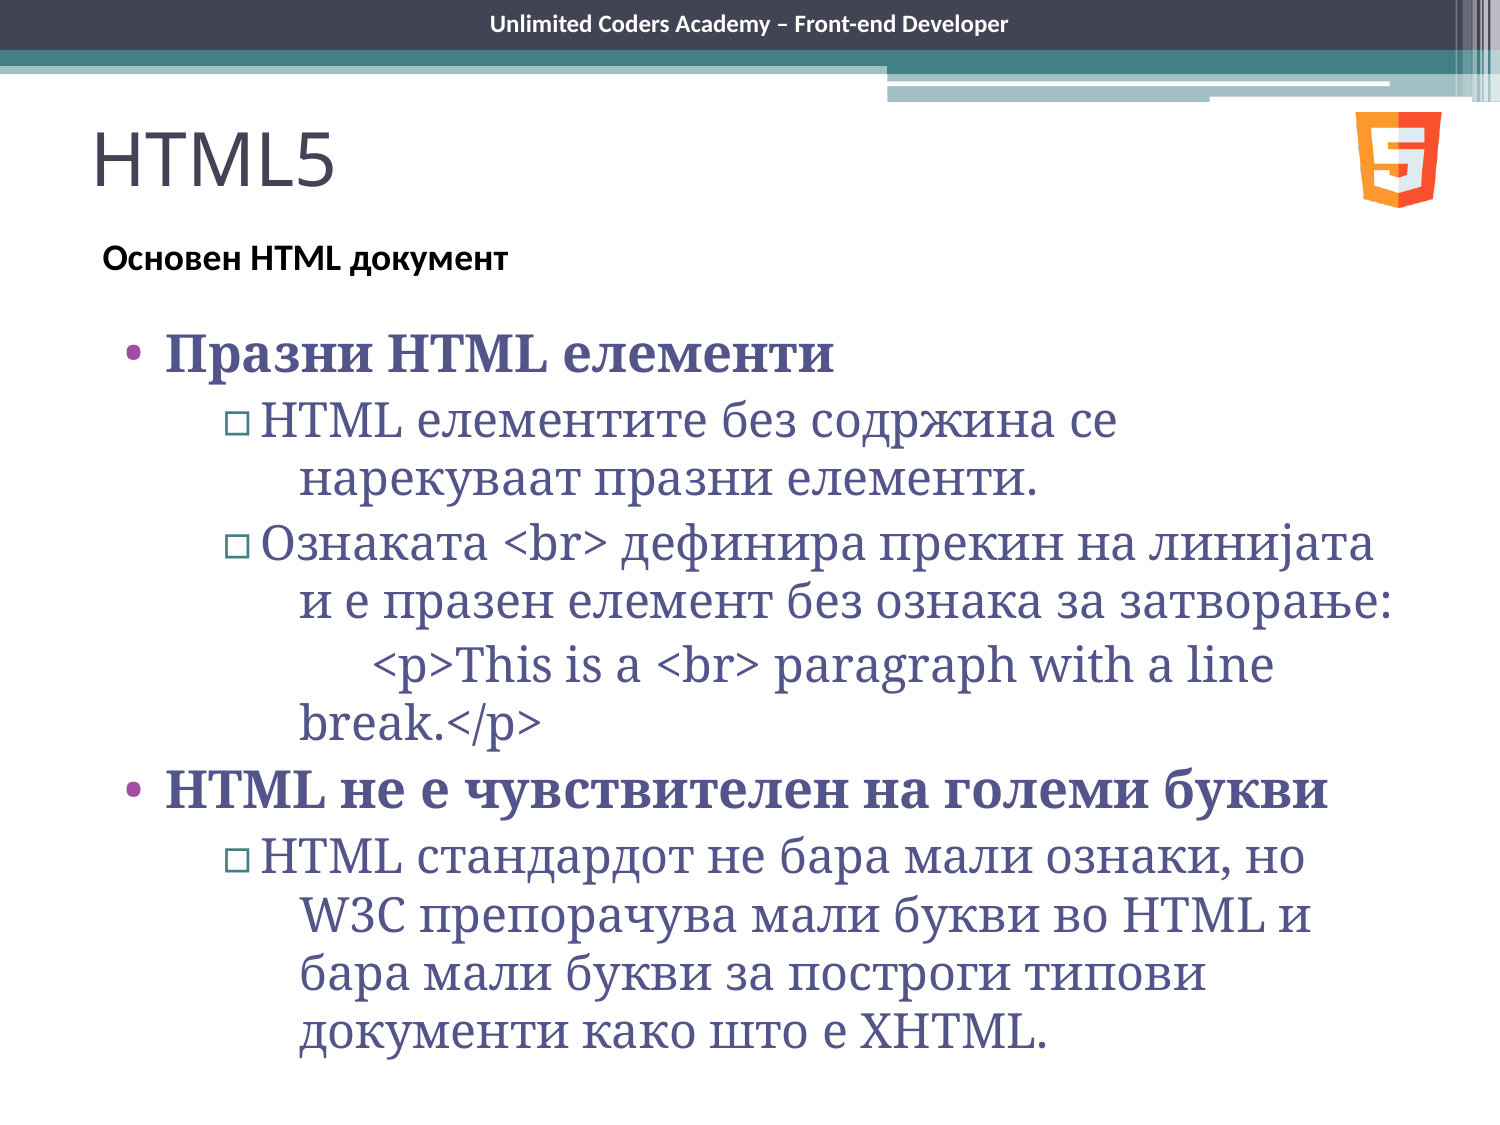

Unlimited Coders Academy – Front-end Developer
# HTML5
Основен HTML документ
Празни HTML елементи
HTML елементите без содржина се нарекуваат празни елементи.
Ознаката <br> дефинира прекин на линијата и е празен елемент без ознака за затворање:
	<p>This is a <br> paragraph with a line break.</p>
HTML не е чувствителен на големи букви
HTML стандардот не бара мали ознаки, но W3C препорачува мали букви во HTML и бара мали букви за построги типови документи како што е XHTML.